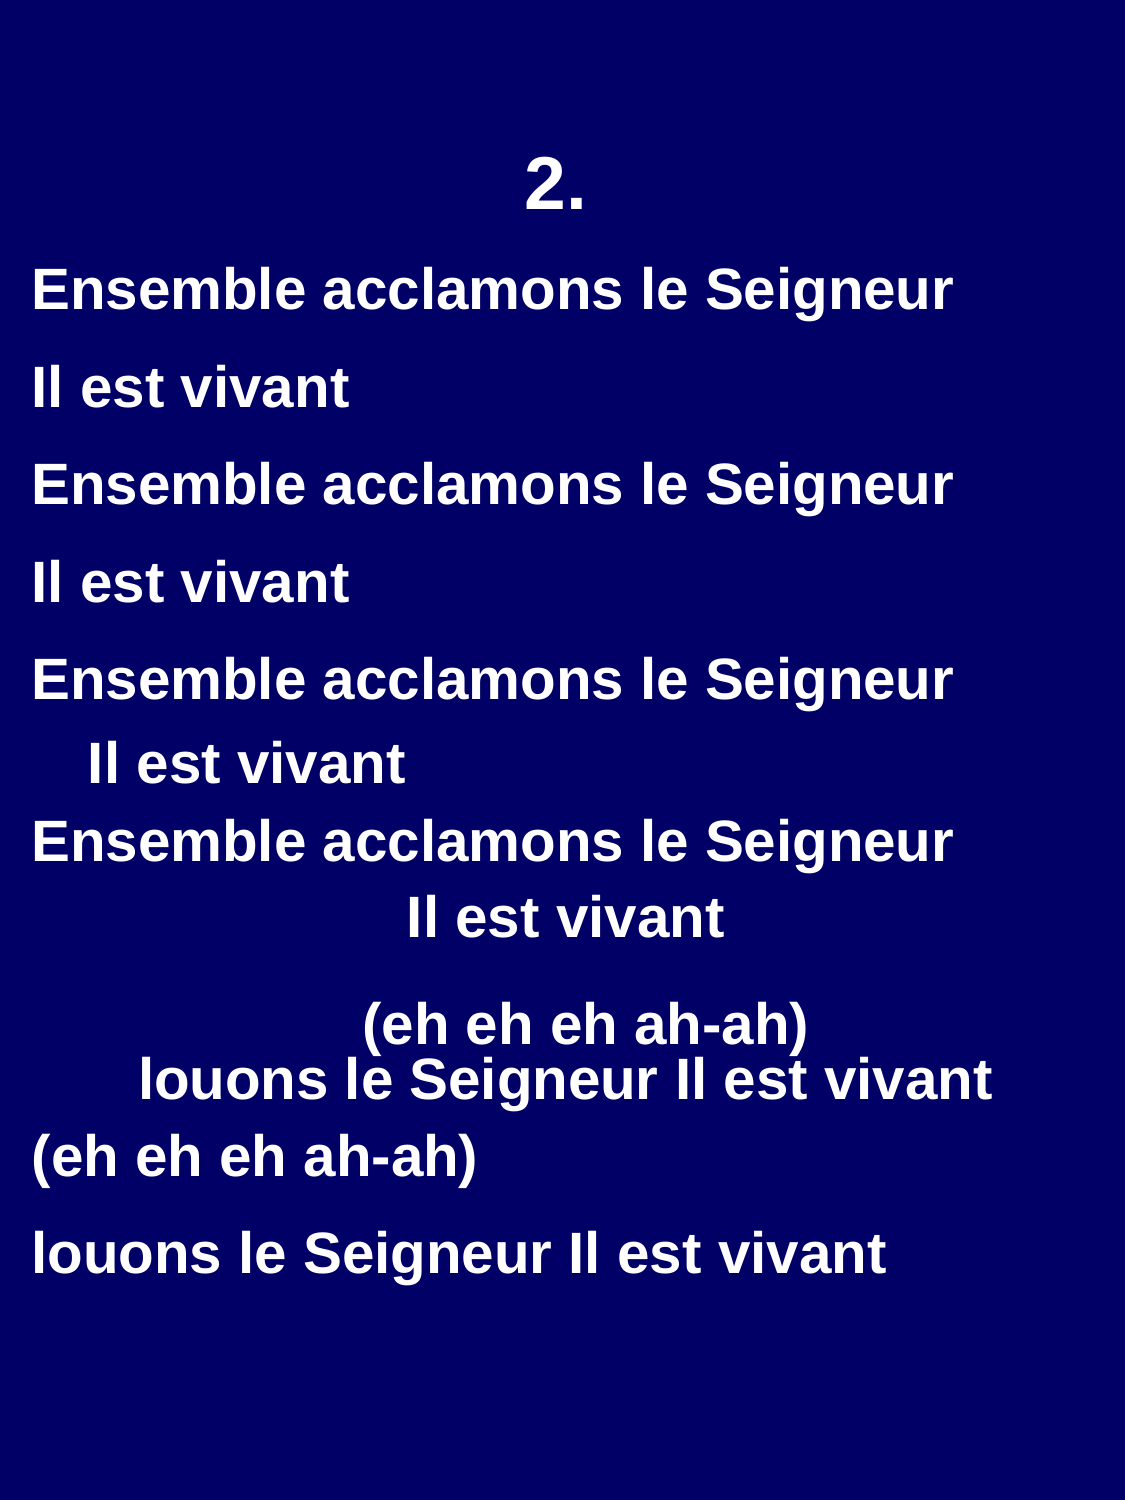

2.
Ensemble acclamons le Seigneur
Il est vivant
Ensemble acclamons le Seigneur
Il est vivant
Ensemble acclamons le Seigneur
Il est vivant
Ensemble acclamons le Seigneur
Il est vivant
(eh eh eh ah-ah)
louons le Seigneur Il est vivant
(eh eh eh ah-ah)
louons le Seigneur Il est vivant